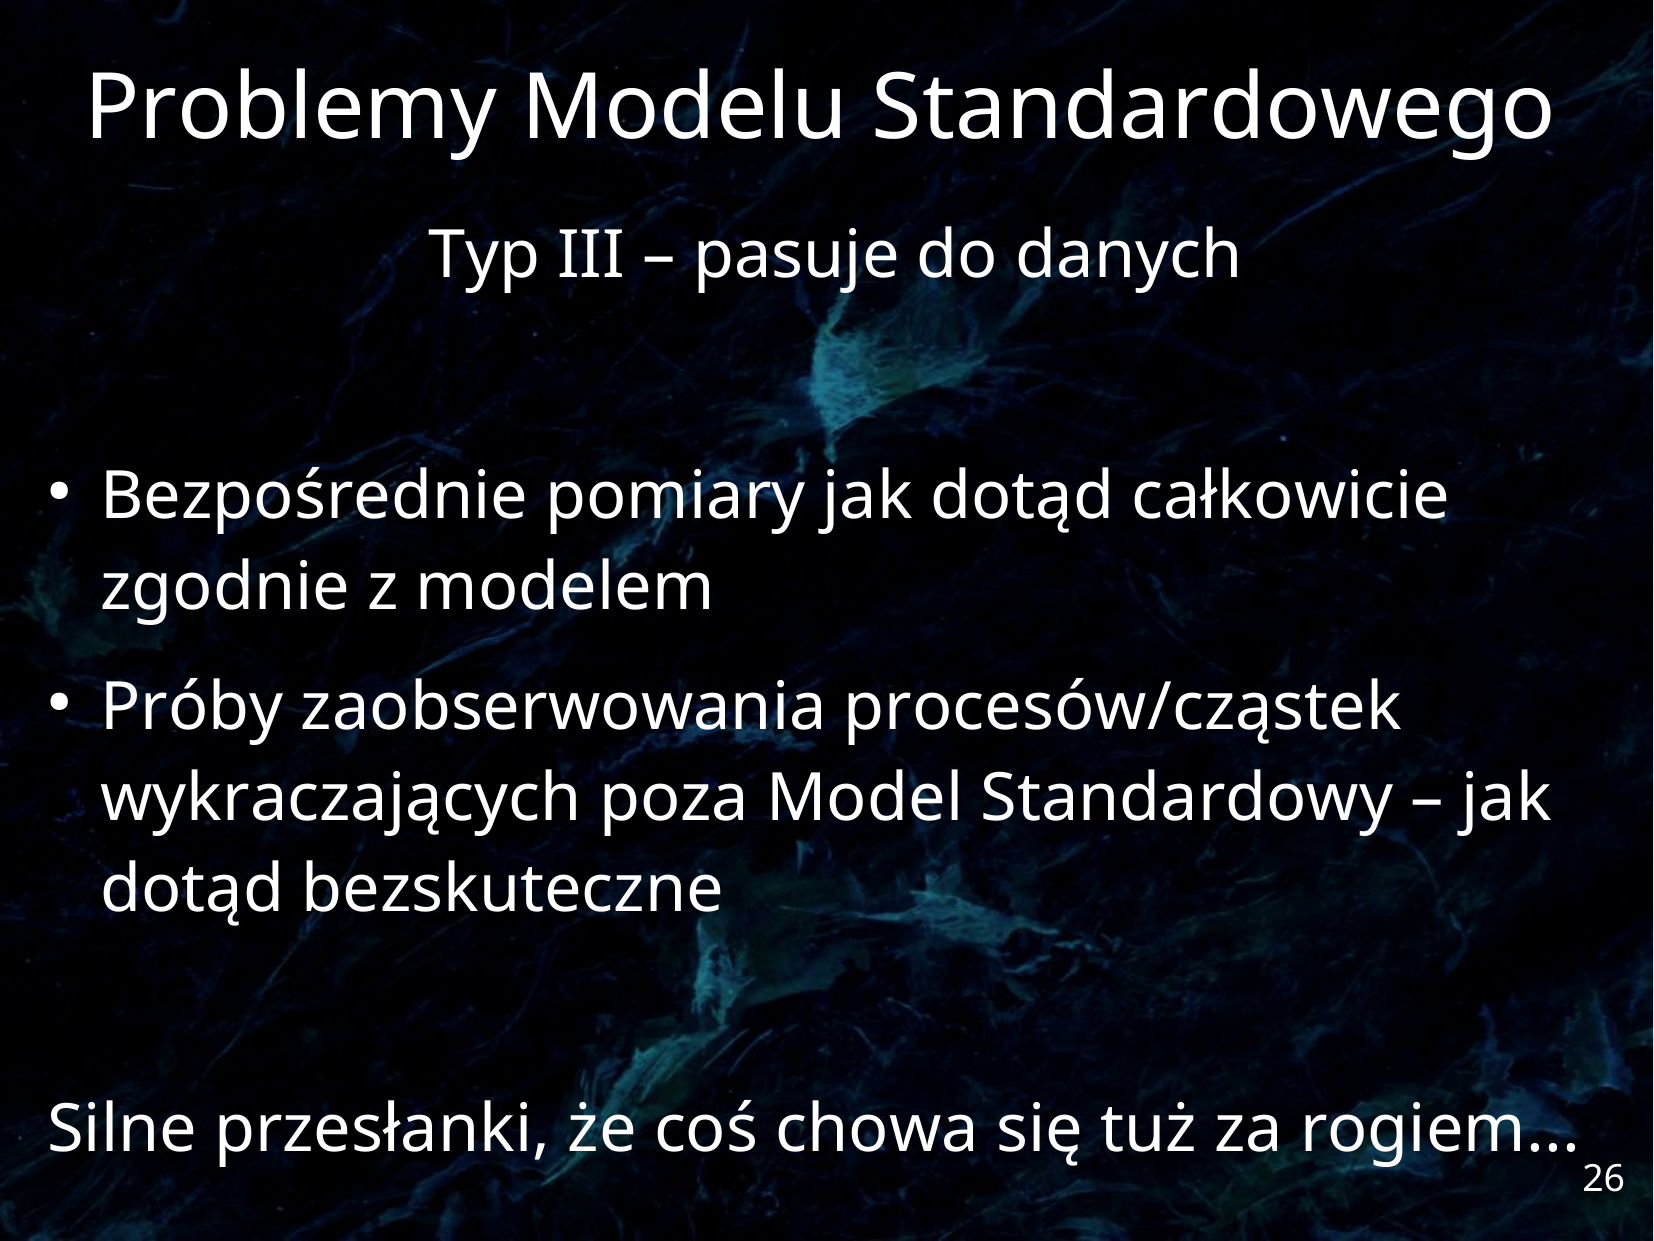

# Problemy Modelu Standardowego
Typ III – pasuje do danych
Bezpośrednie pomiary jak dotąd całkowicie zgodnie z modelem
Próby zaobserwowania procesów/cząstek wykraczających poza Model Standardowy – jak dotąd bezskuteczne
Silne przesłanki, że coś chowa się tuż za rogiem...
26